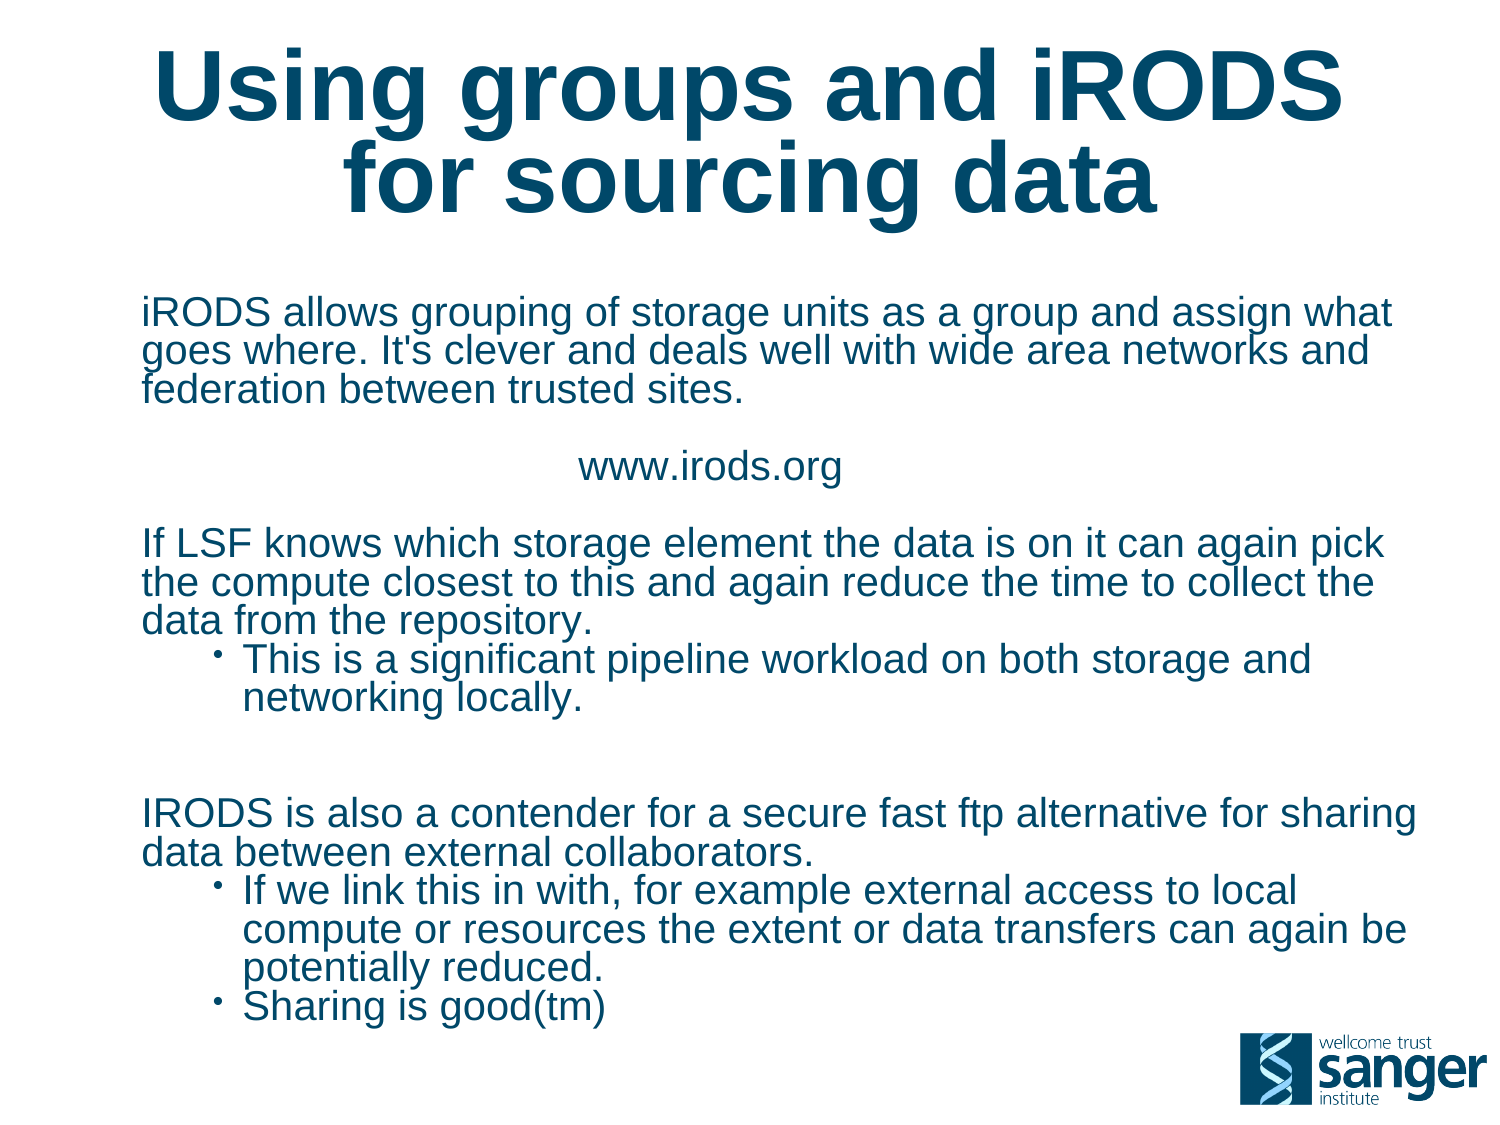

# Using groups and iRODS for sourcing data
iRODS allows grouping of storage units as a group and assign what goes where. It's clever and deals well with wide area networks and federation between trusted sites.
 www.irods.org
If LSF knows which storage element the data is on it can again pick the compute closest to this and again reduce the time to collect the data from the repository.
This is a significant pipeline workload on both storage and networking locally.
IRODS is also a contender for a secure fast ftp alternative for sharing data between external collaborators.
If we link this in with, for example external access to local compute or resources the extent or data transfers can again be potentially reduced.
Sharing is good(tm)